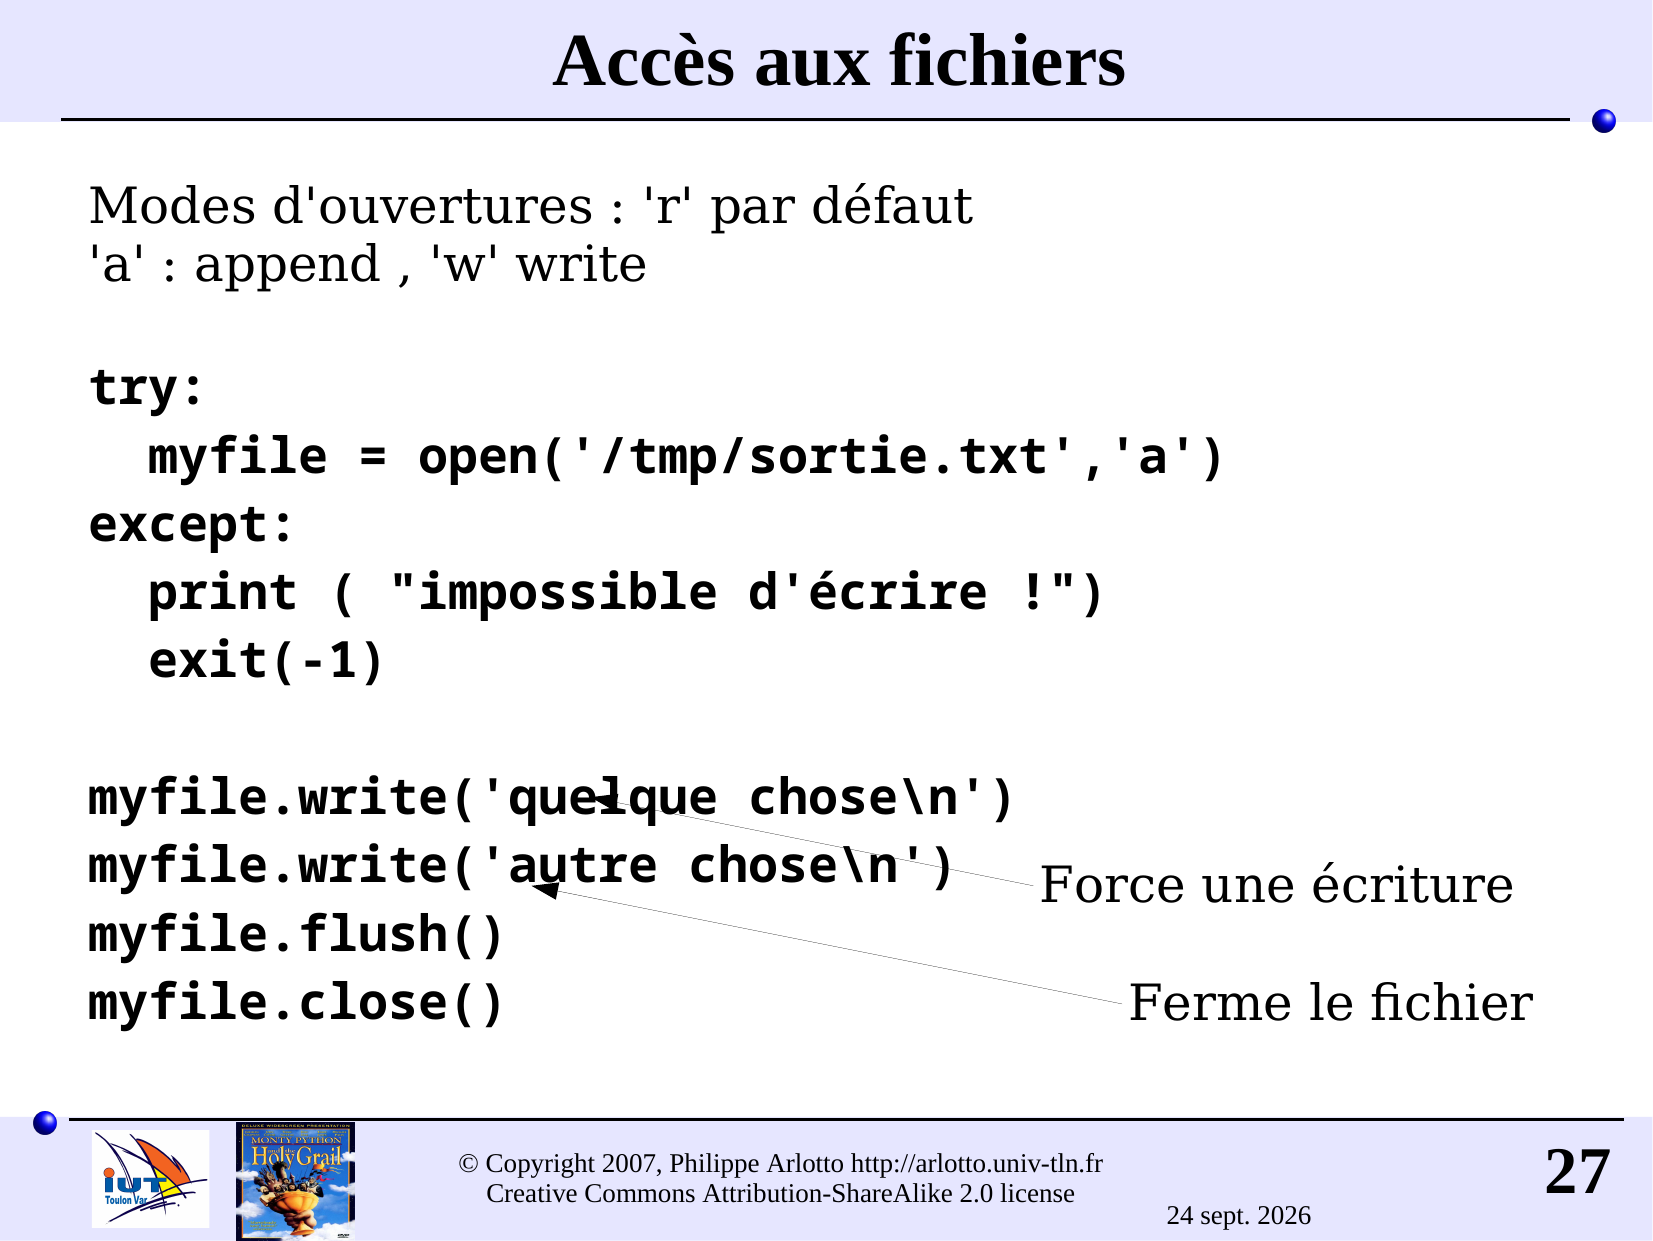

# Accès aux fichiers
Modes d'ouvertures : 'r' par défaut
'a' : append , 'w' write
try:
 myfile = open('/tmp/sortie.txt','a')
except:
 print ( "impossible d'écrire !")
 exit(-1)
myfile.write('quelque chose\n')
myfile.write('autre chose\n')
myfile.flush()
myfile.close()
Force une écriture
Ferme le fichier